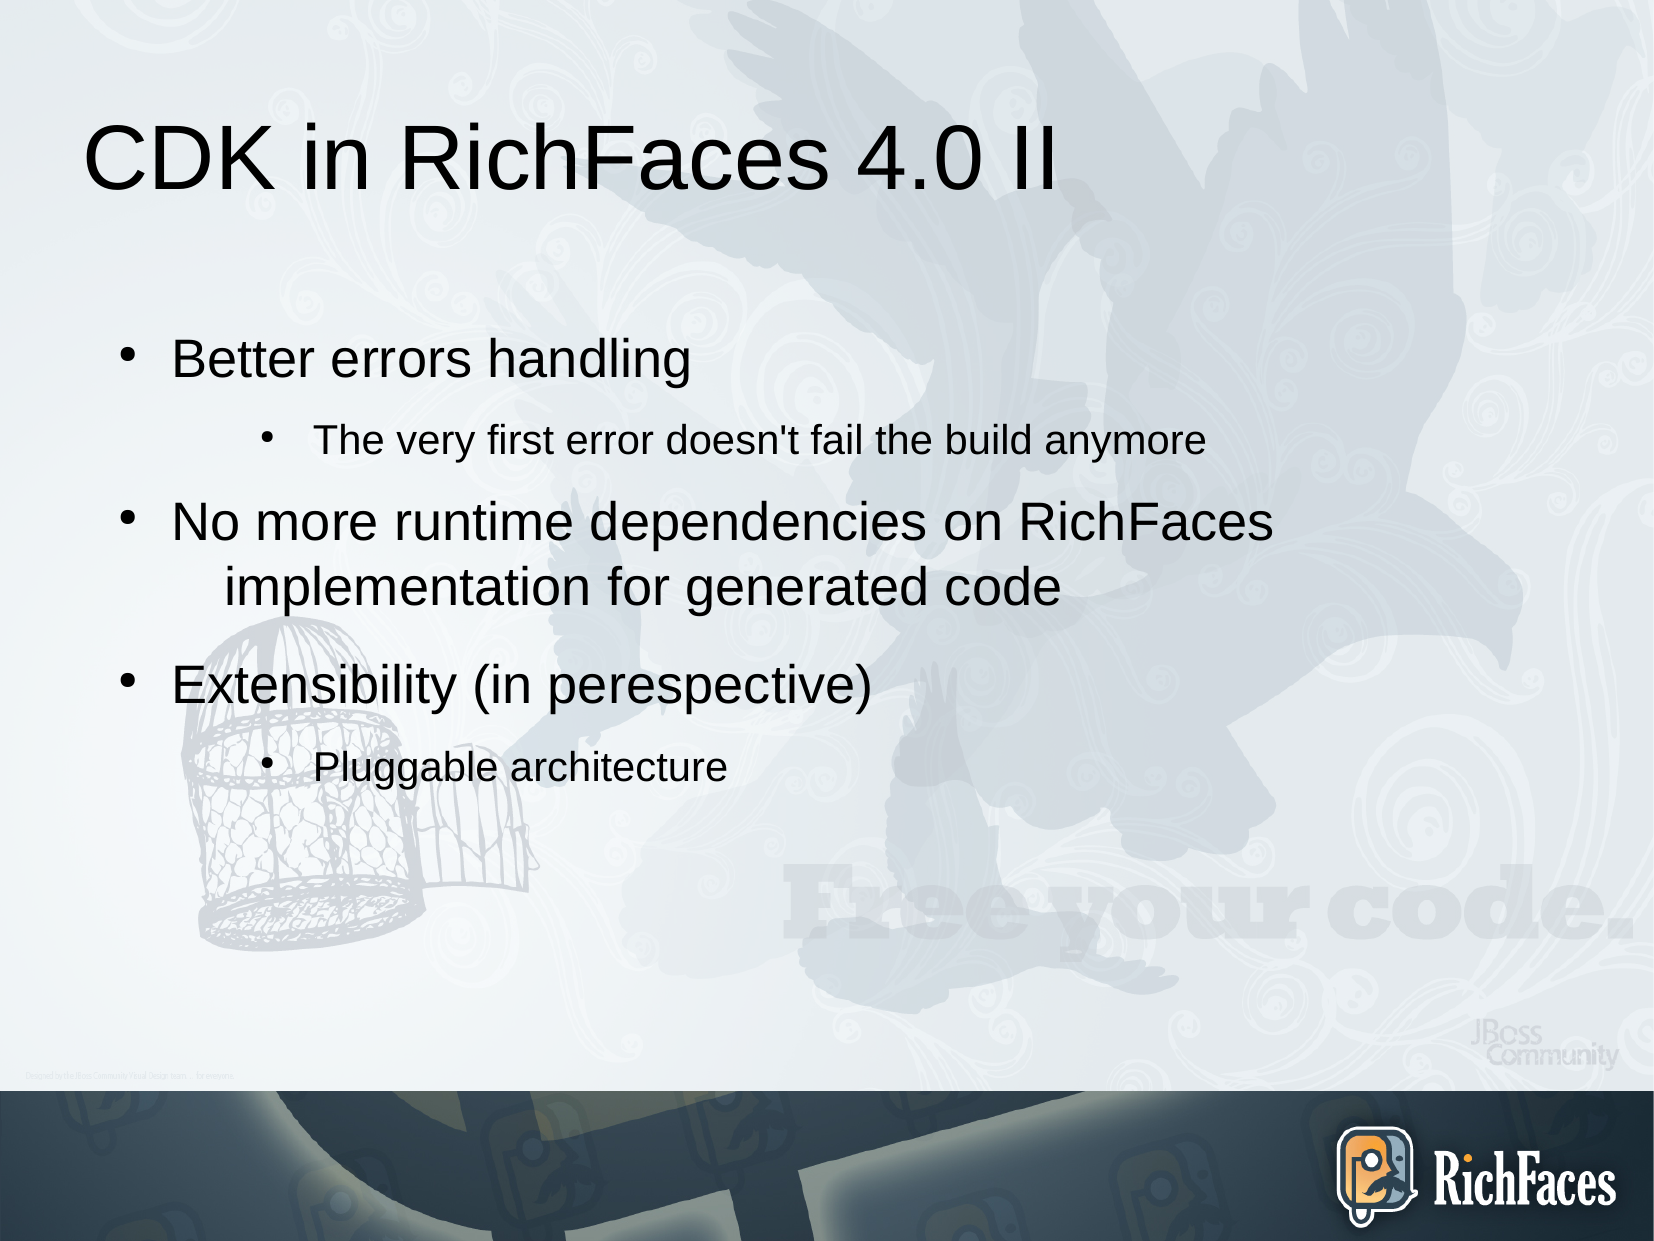

# CDK in RichFaces 4.0 II
Better errors handling
The very first error doesn't fail the build anymore
No more runtime dependencies on RichFaces implementation for generated code
Extensibility (in perespective)
Pluggable architecture